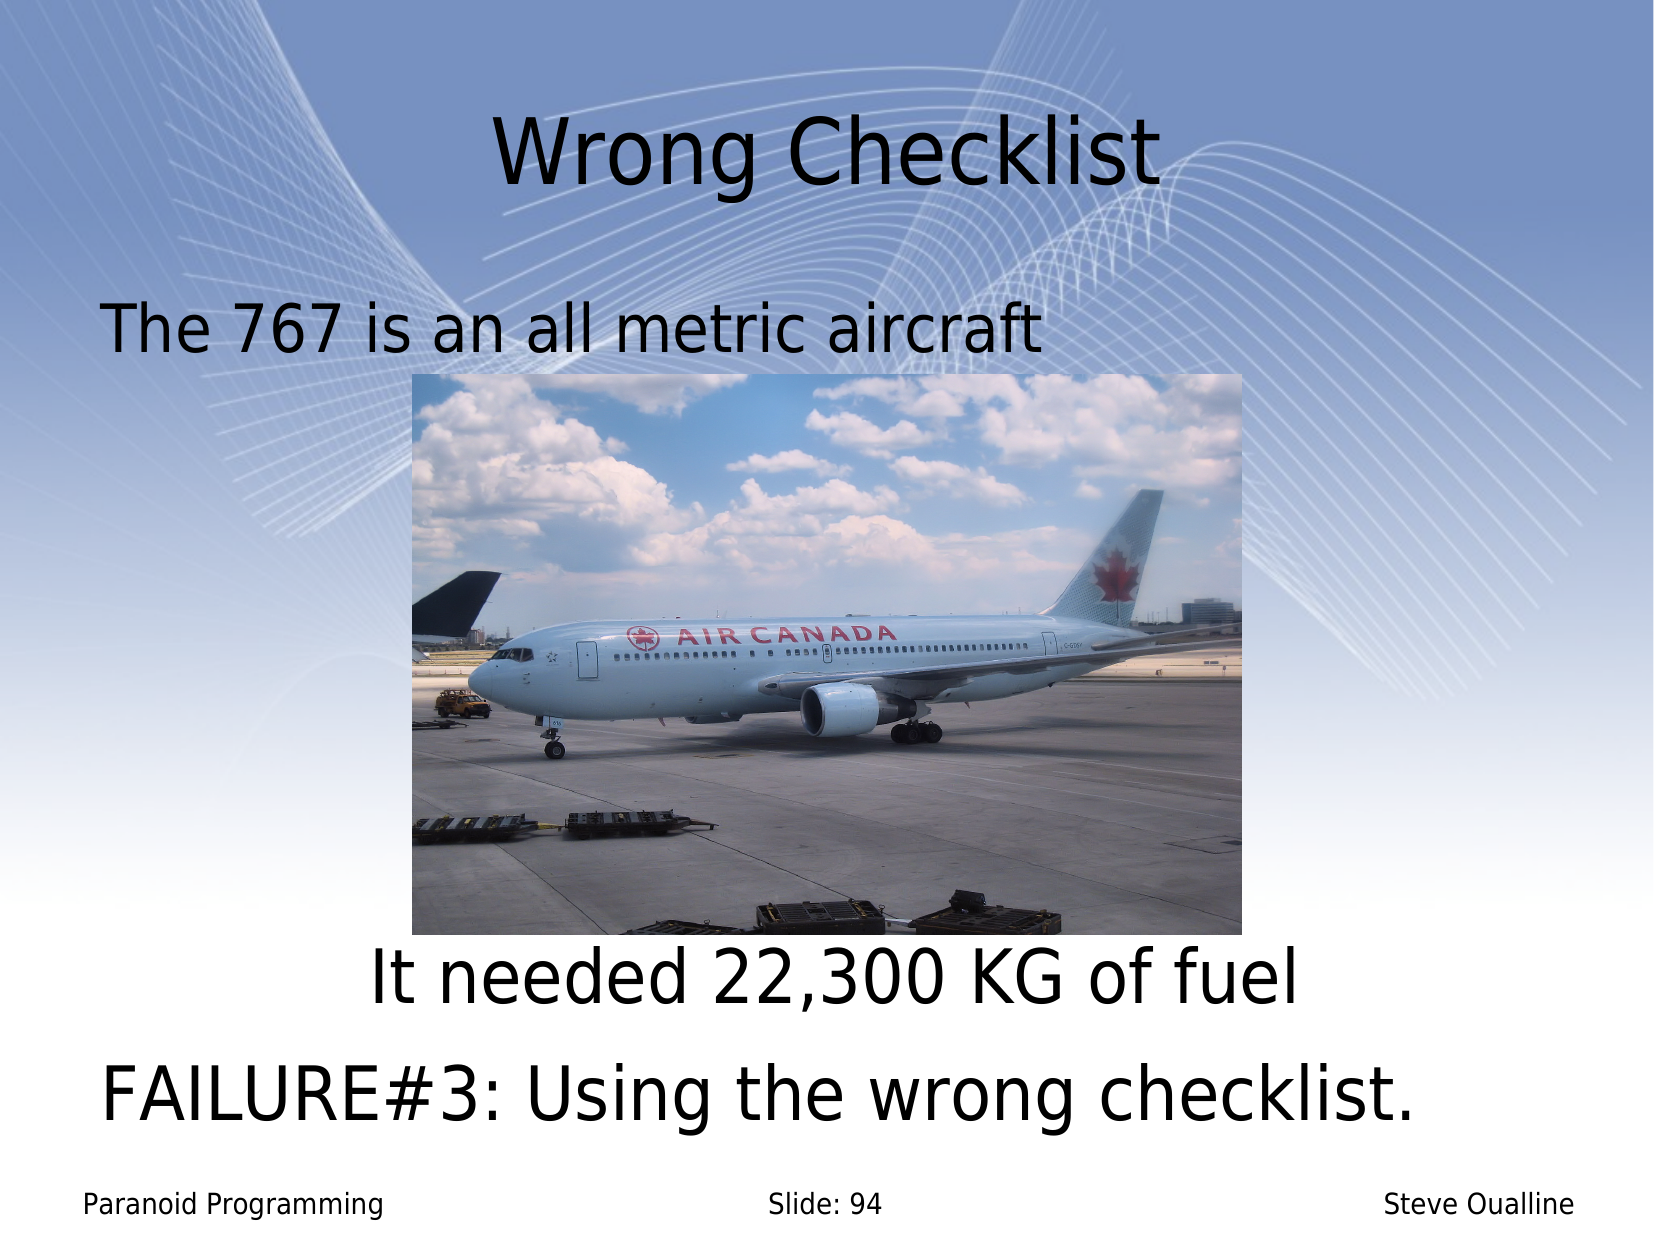

# Wrong Checklist
The 767 is an all metric aircraft
It needed 22,300 KG of fuel
FAILURE#3: Using the wrong checklist.
Paranoid Programming
Steve Oualline
94